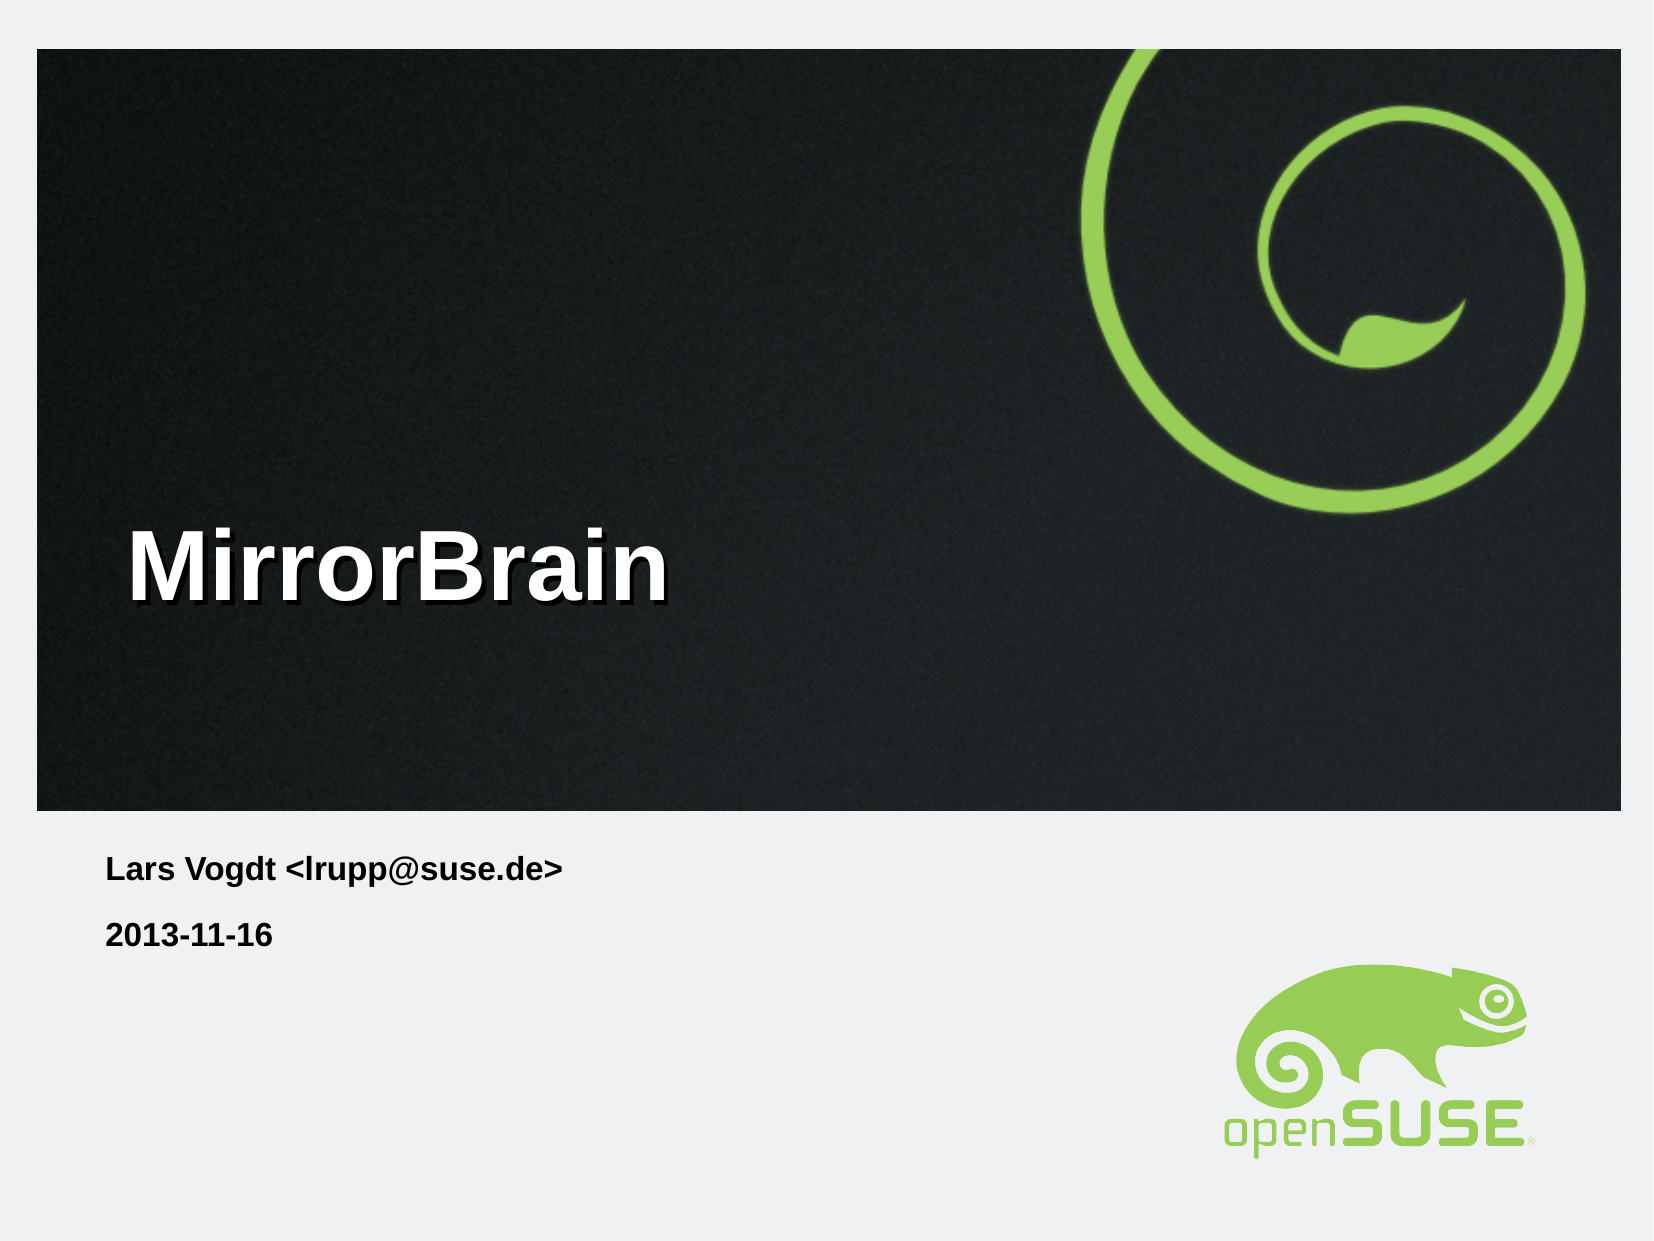

# MirrorBrain
Lars Vogdt <lrupp@suse.de>
2013-11-16
1